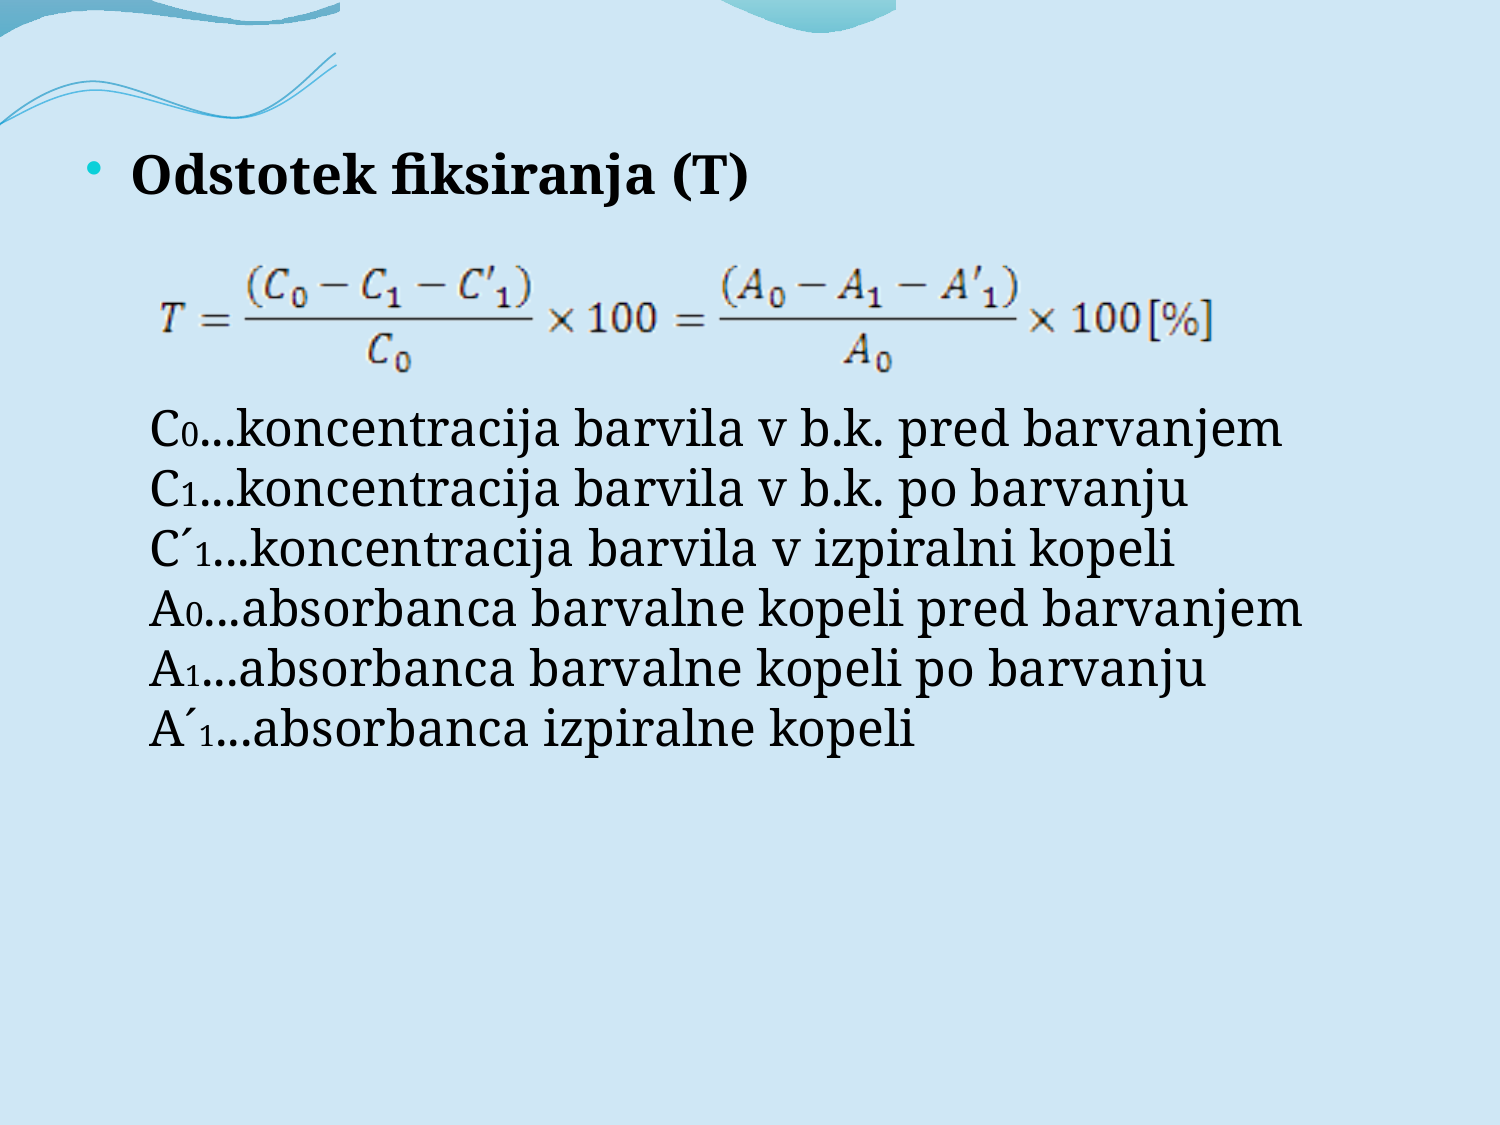

# Odstotek fiksiranja (T)
C0...koncentracija barvila v b.k. pred barvanjem
C1...koncentracija barvila v b.k. po barvanju
C´1...koncentracija barvila v izpiralni kopeli
A0...absorbanca barvalne kopeli pred barvanjem
A1...absorbanca barvalne kopeli po barvanju
A´1...absorbanca izpiralne kopeli